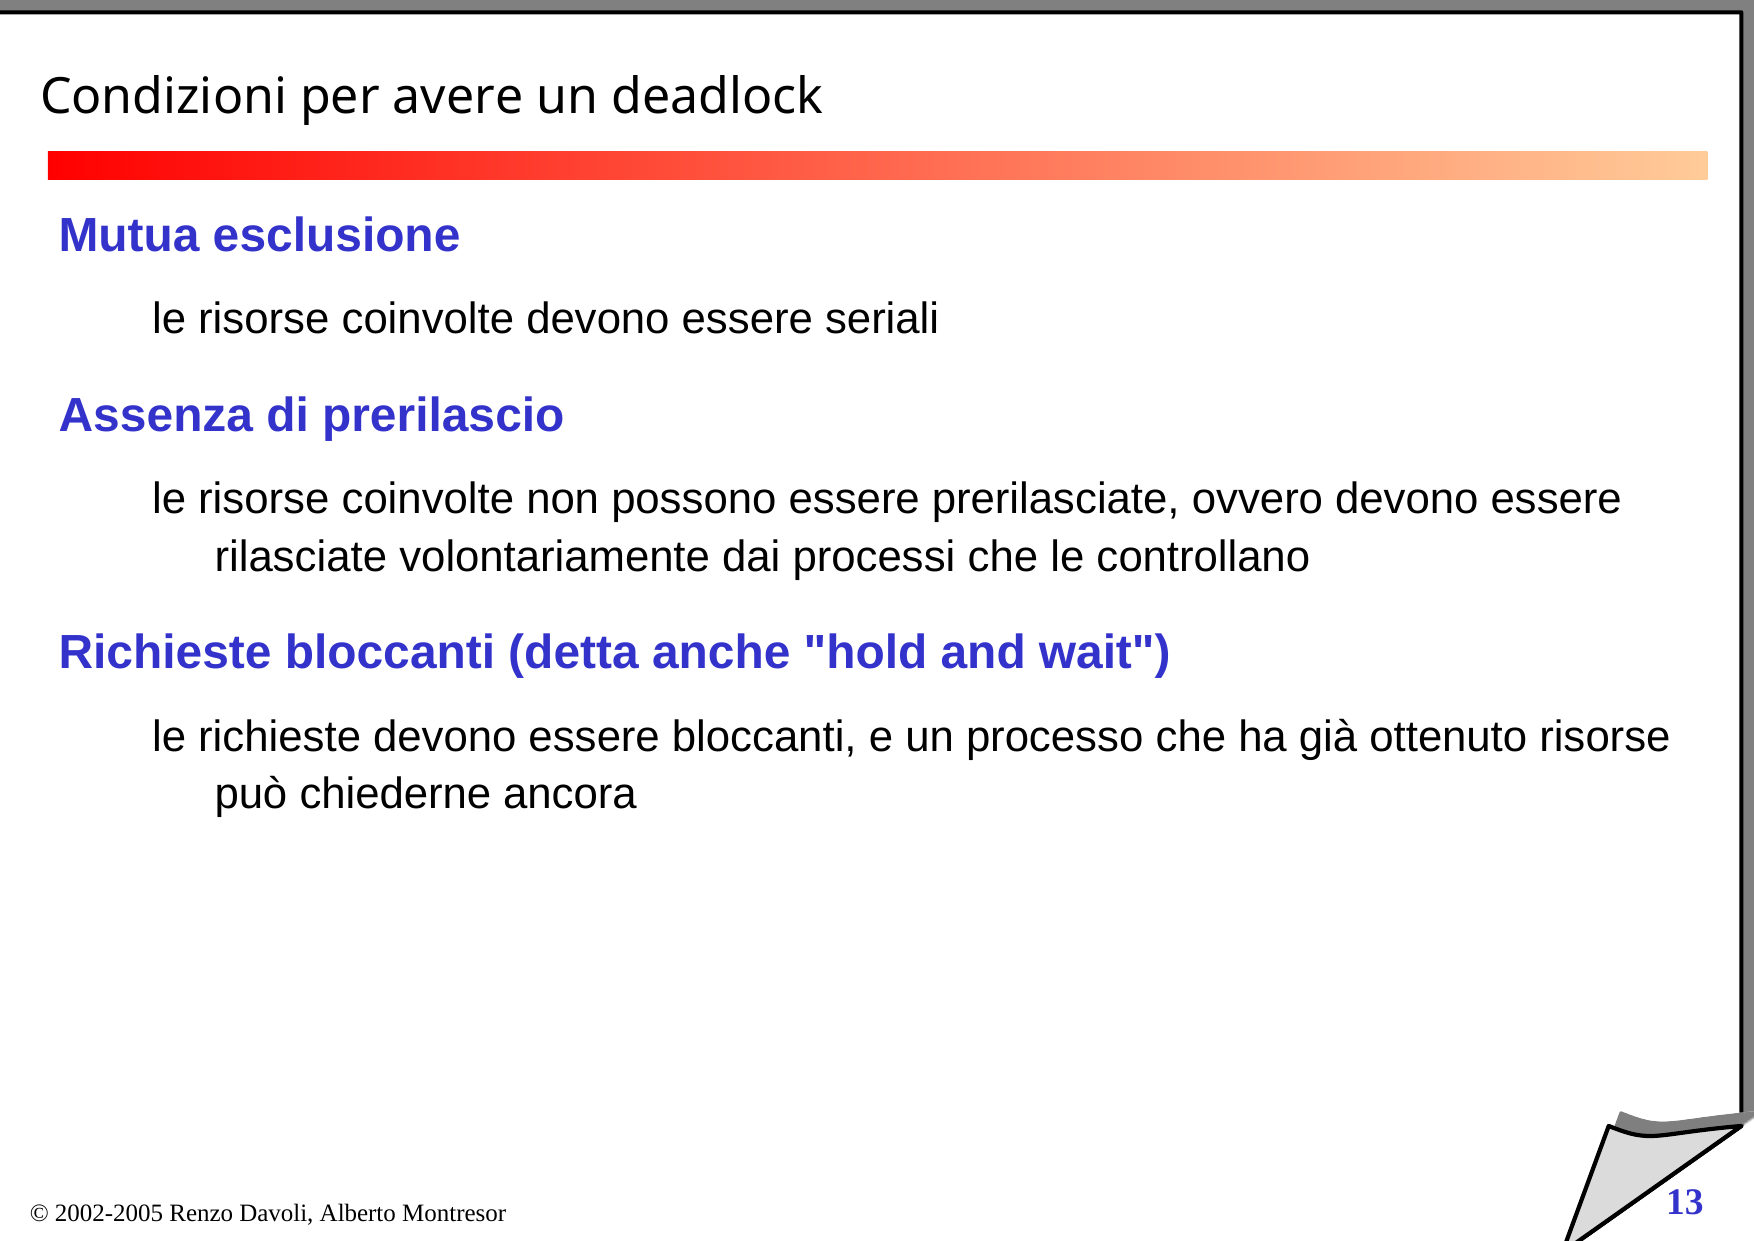

# Condizioni per avere un deadlock
Mutua esclusione
le risorse coinvolte devono essere seriali
Assenza di prerilascio
le risorse coinvolte non possono essere prerilasciate, ovvero devono essere rilasciate volontariamente dai processi che le controllano
Richieste bloccanti (detta anche "hold and wait")
le richieste devono essere bloccanti, e un processo che ha già ottenuto risorse può chiederne ancora